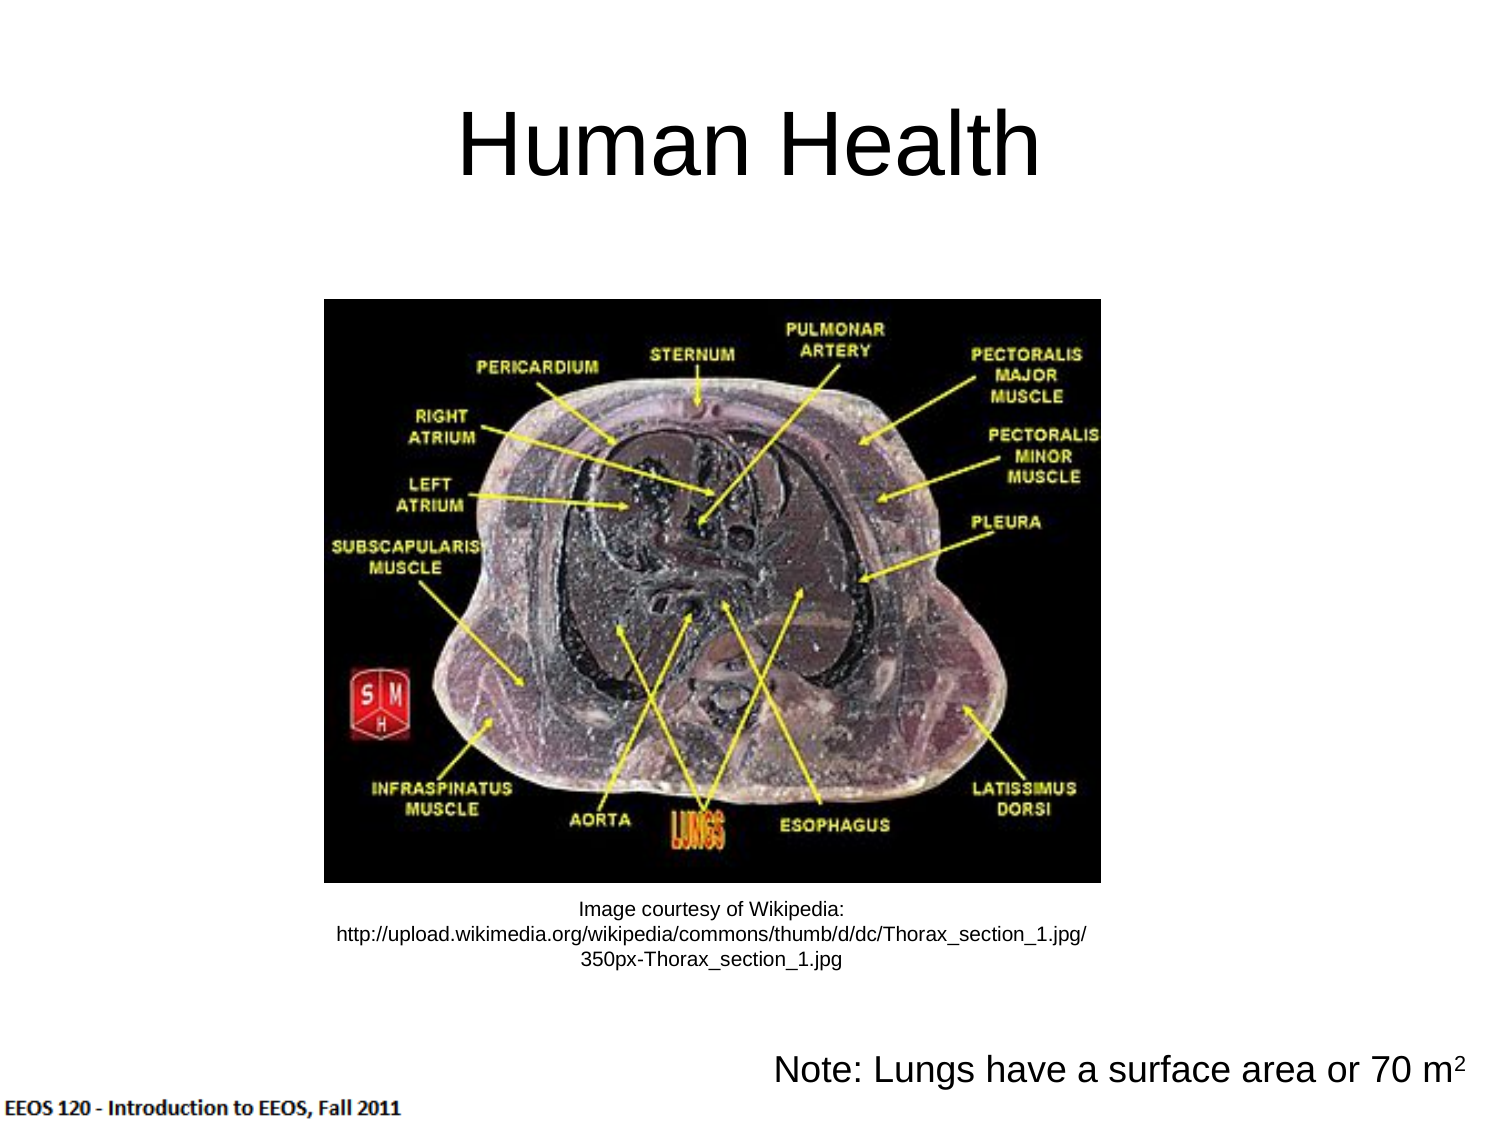

# Human Health
Image courtesy of Wikipedia: http://upload.wikimedia.org/wikipedia/commons/thumb/d/dc/Thorax_section_1.jpg/350px-Thorax_section_1.jpg
Note: Lungs have a surface area or 70 m2